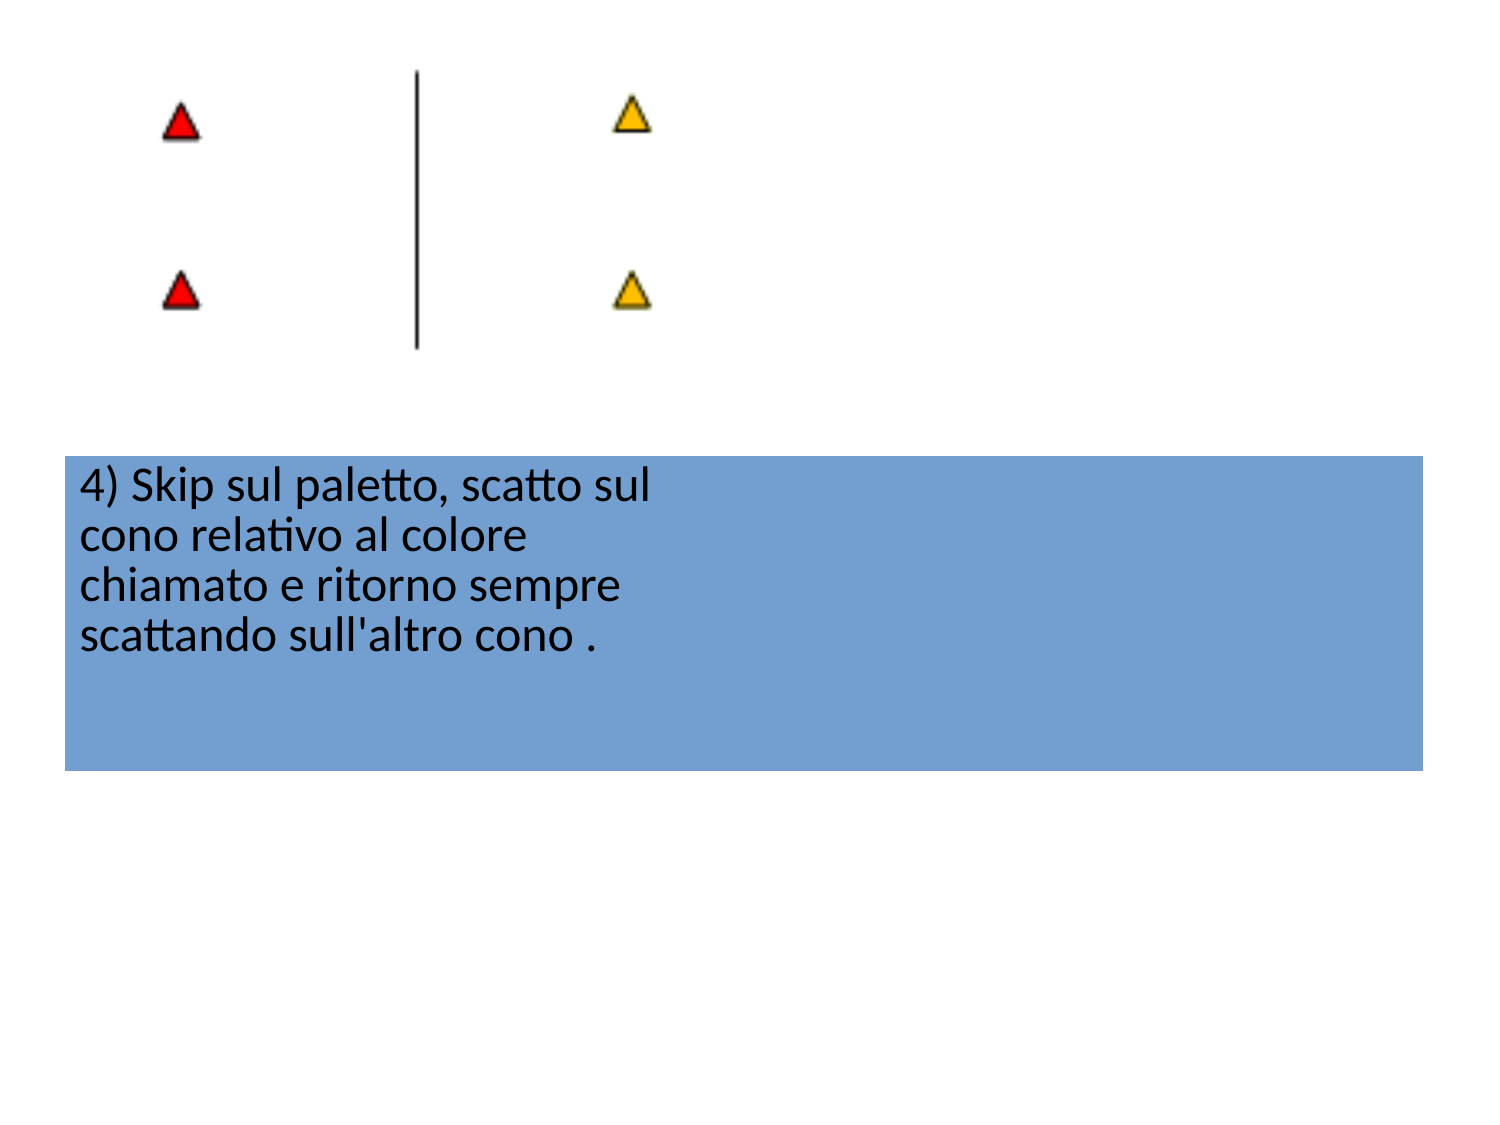

#
| 4) Skip sul paletto, scatto sul cono relativo al colore chiamato e ritorno sempre scattando sull'altro cono . | | |
| --- | --- | --- |
| | | |